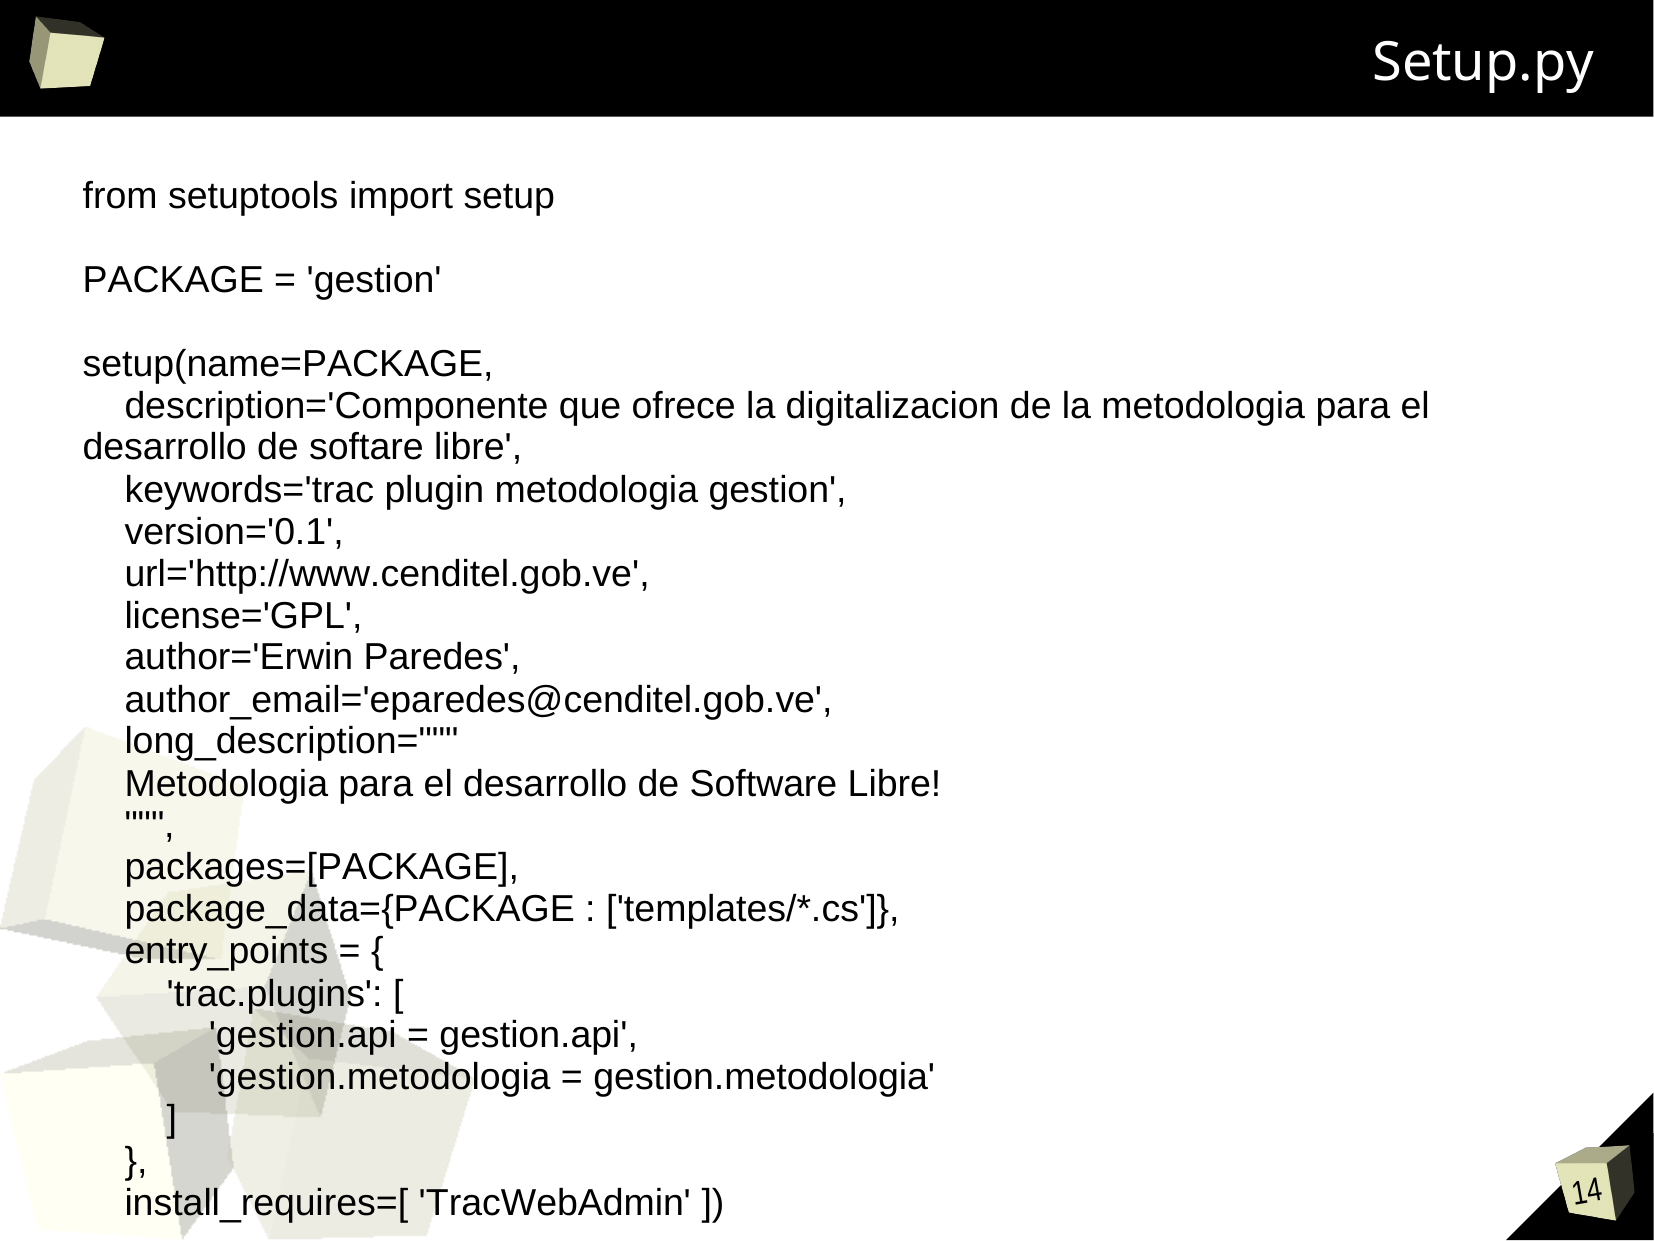

# Setup.py
from setuptools import setup
PACKAGE = 'gestion'
setup(name=PACKAGE,
 description='Componente que ofrece la digitalizacion de la metodologia para el desarrollo de softare libre',
 keywords='trac plugin metodologia gestion',
 version='0.1',
 url='http://www.cenditel.gob.ve',
 license='GPL',
 author='Erwin Paredes',
 author_email='eparedes@cenditel.gob.ve',
 long_description="""
 Metodologia para el desarrollo de Software Libre!
 """,
 packages=[PACKAGE],
 package_data={PACKAGE : ['templates/*.cs']},
 entry_points = {
 'trac.plugins': [
 'gestion.api = gestion.api',
 'gestion.metodologia = gestion.metodologia'
 ]
 },
 install_requires=[ 'TracWebAdmin' ])